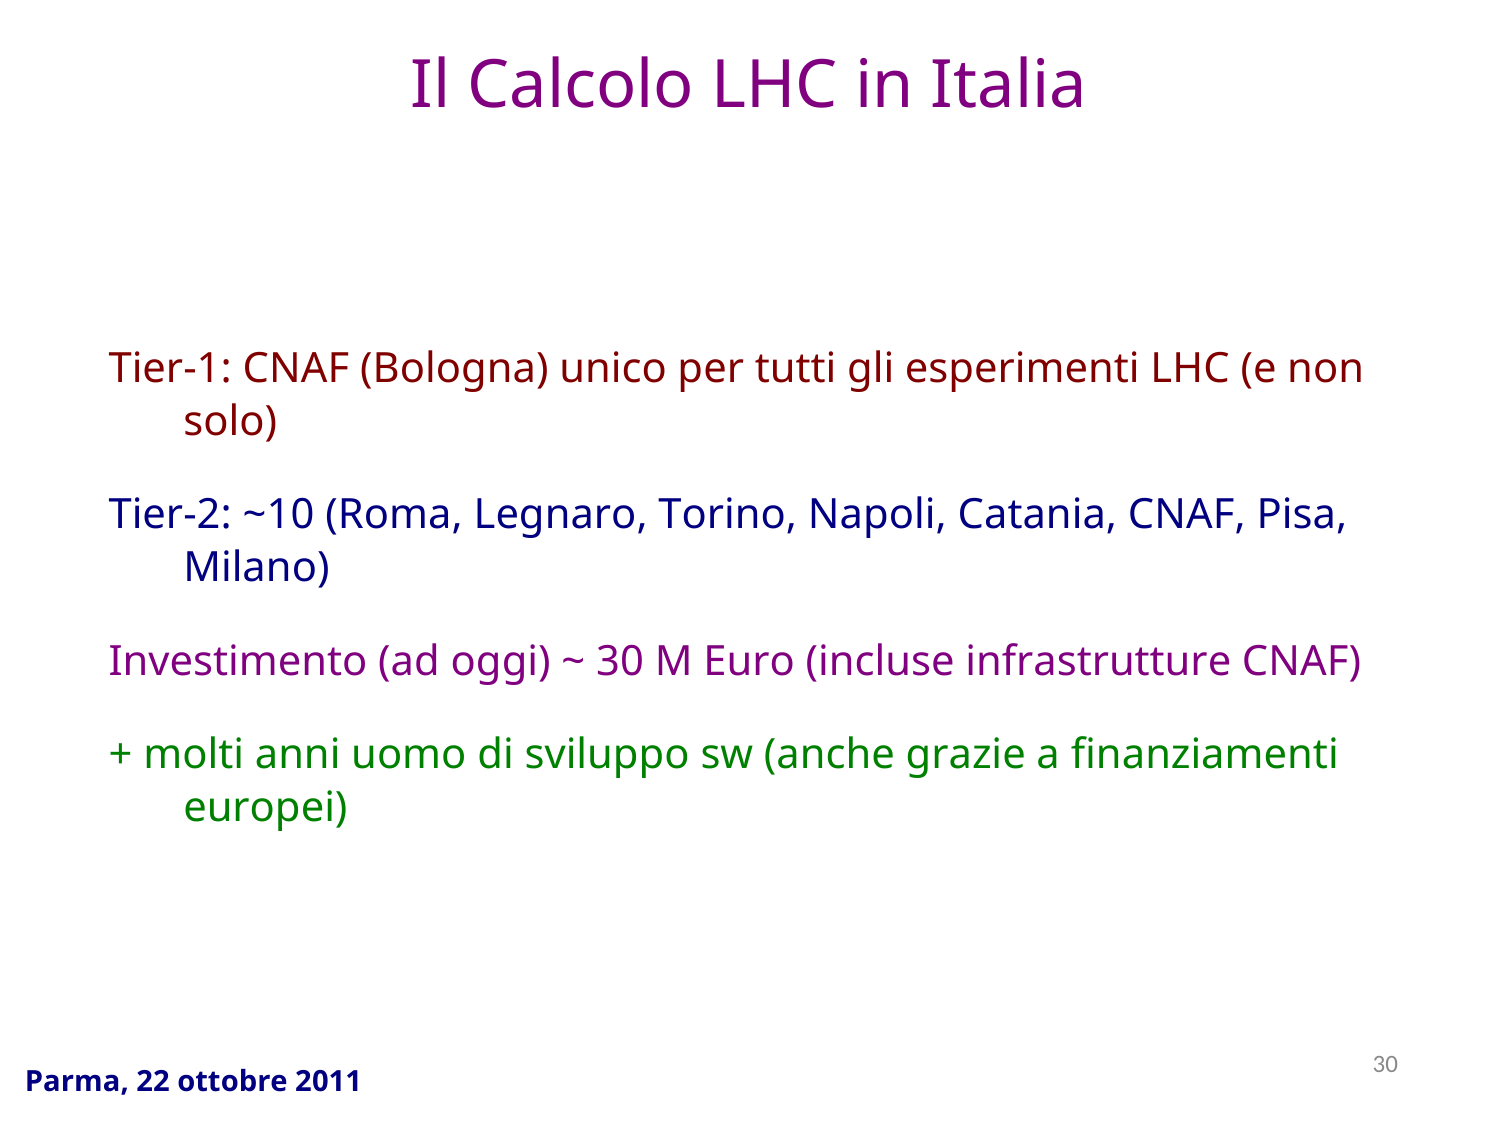

Il Calcolo LHC in Italia
# Tier-1: CNAF (Bologna) unico per tutti gli esperimenti LHC (e non solo)‏
Tier-2: ~10 (Roma, Legnaro, Torino, Napoli, Catania, CNAF, Pisa, Milano)‏
Investimento (ad oggi) ~ 30 M Euro (incluse infrastrutture CNAF)‏
+ molti anni uomo di sviluppo sw (anche grazie a finanziamenti europei)‏
30